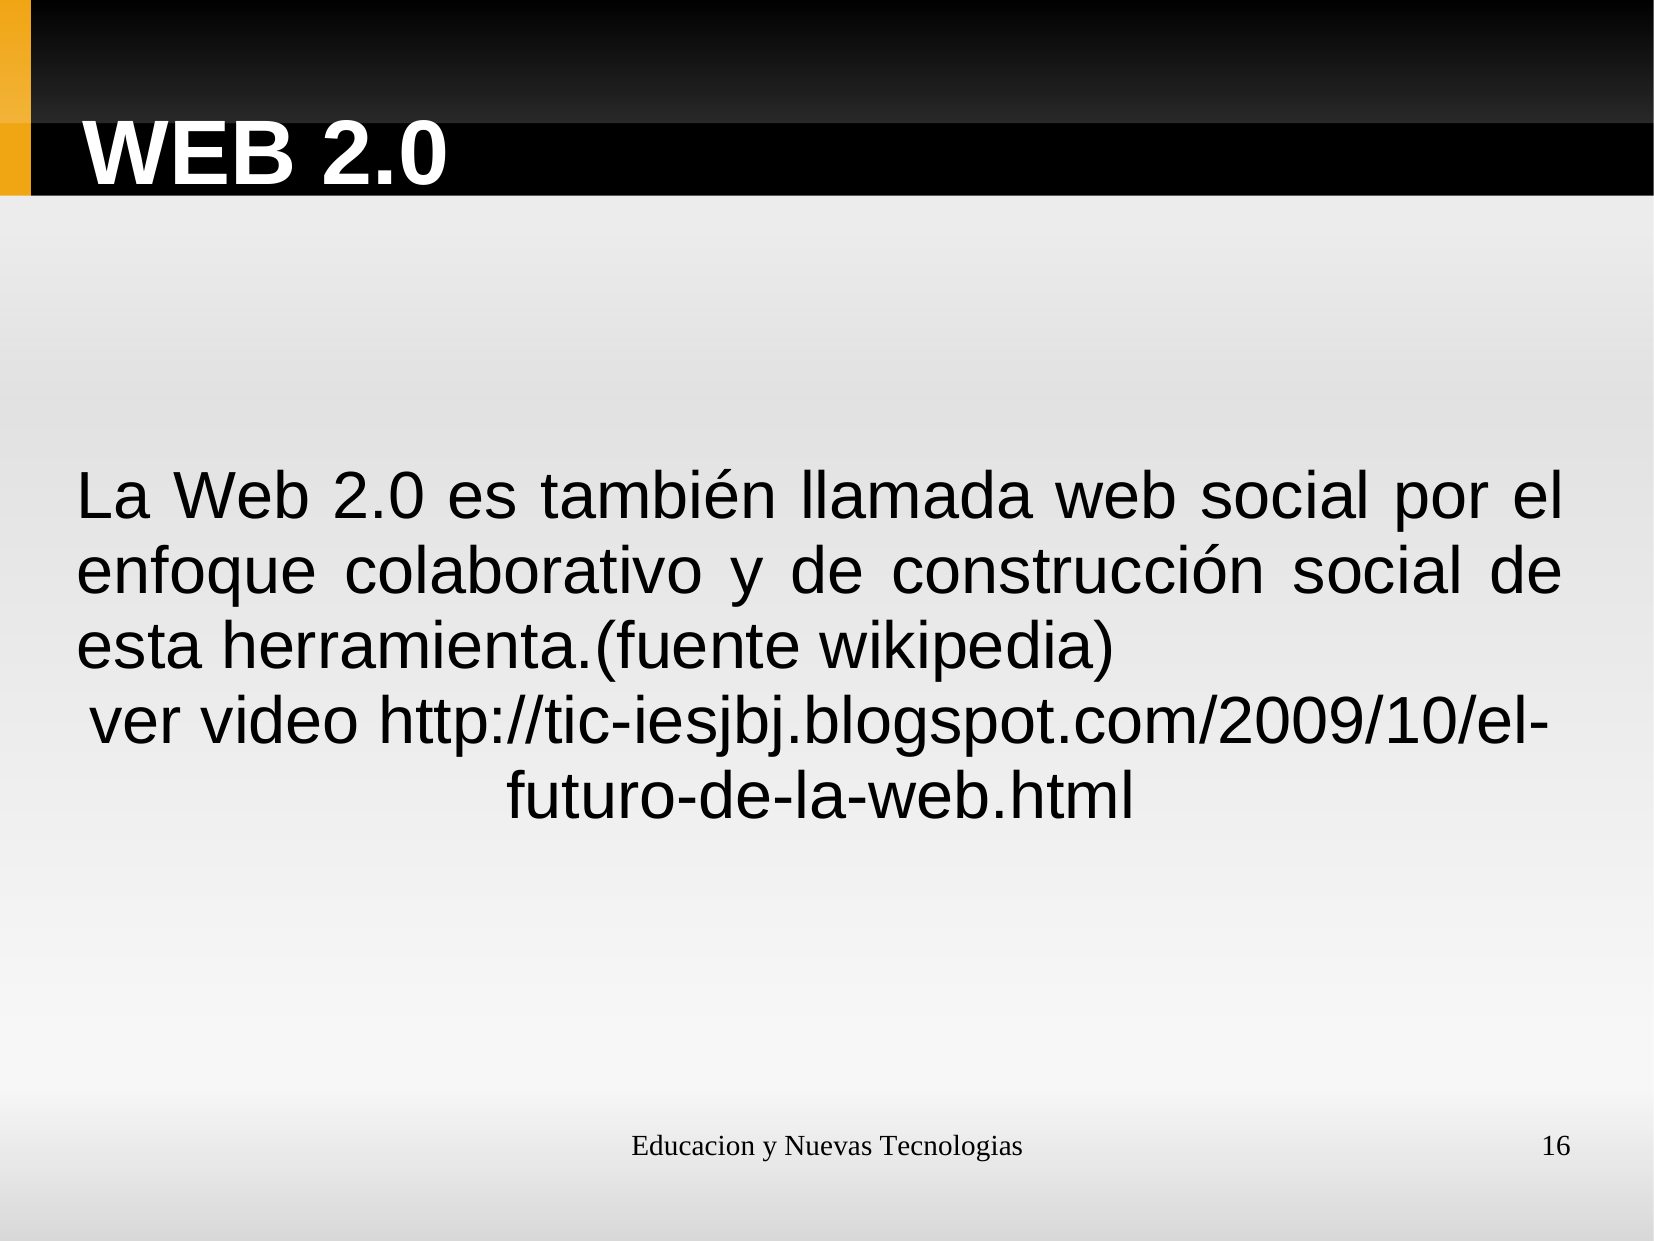

# WEB 2.0
La Web 2.0 es también llamada web social por el enfoque colaborativo y de construcción social de esta herramienta.(fuente wikipedia)
ver video http://tic-iesjbj.blogspot.com/2009/10/el-futuro-de-la-web.html
Educacion y Nuevas Tecnologias
16